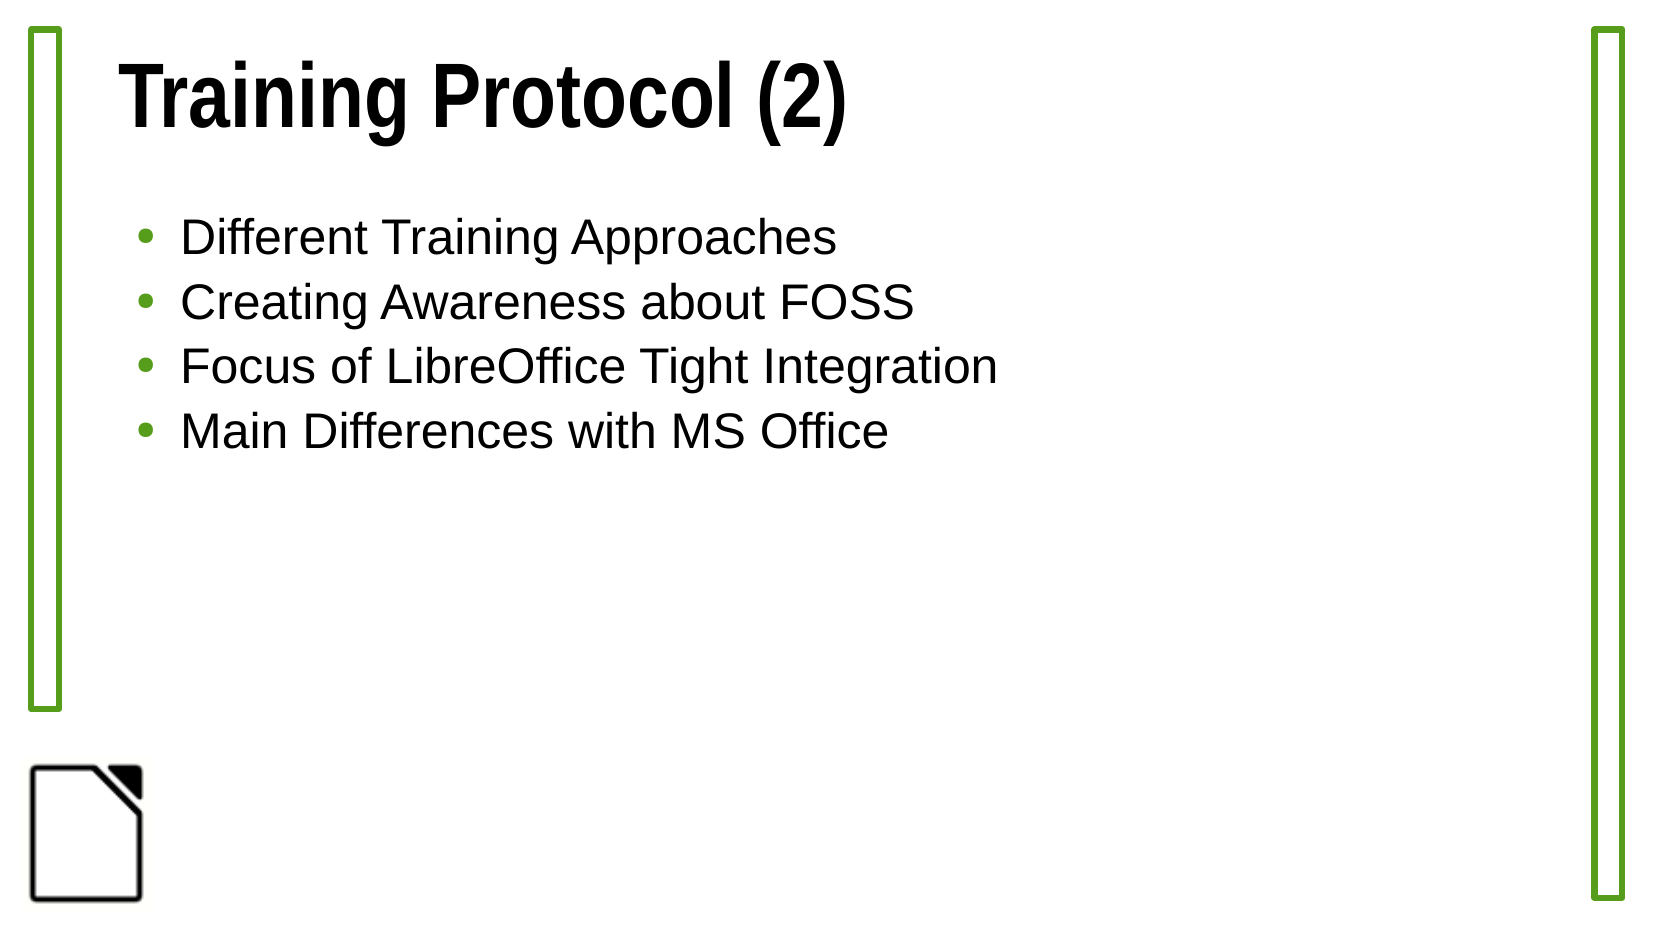

# Training Protocol (2)
Different Training Approaches
Creating Awareness about FOSS
Focus of LibreOffice Tight Integration
Main Differences with MS Office